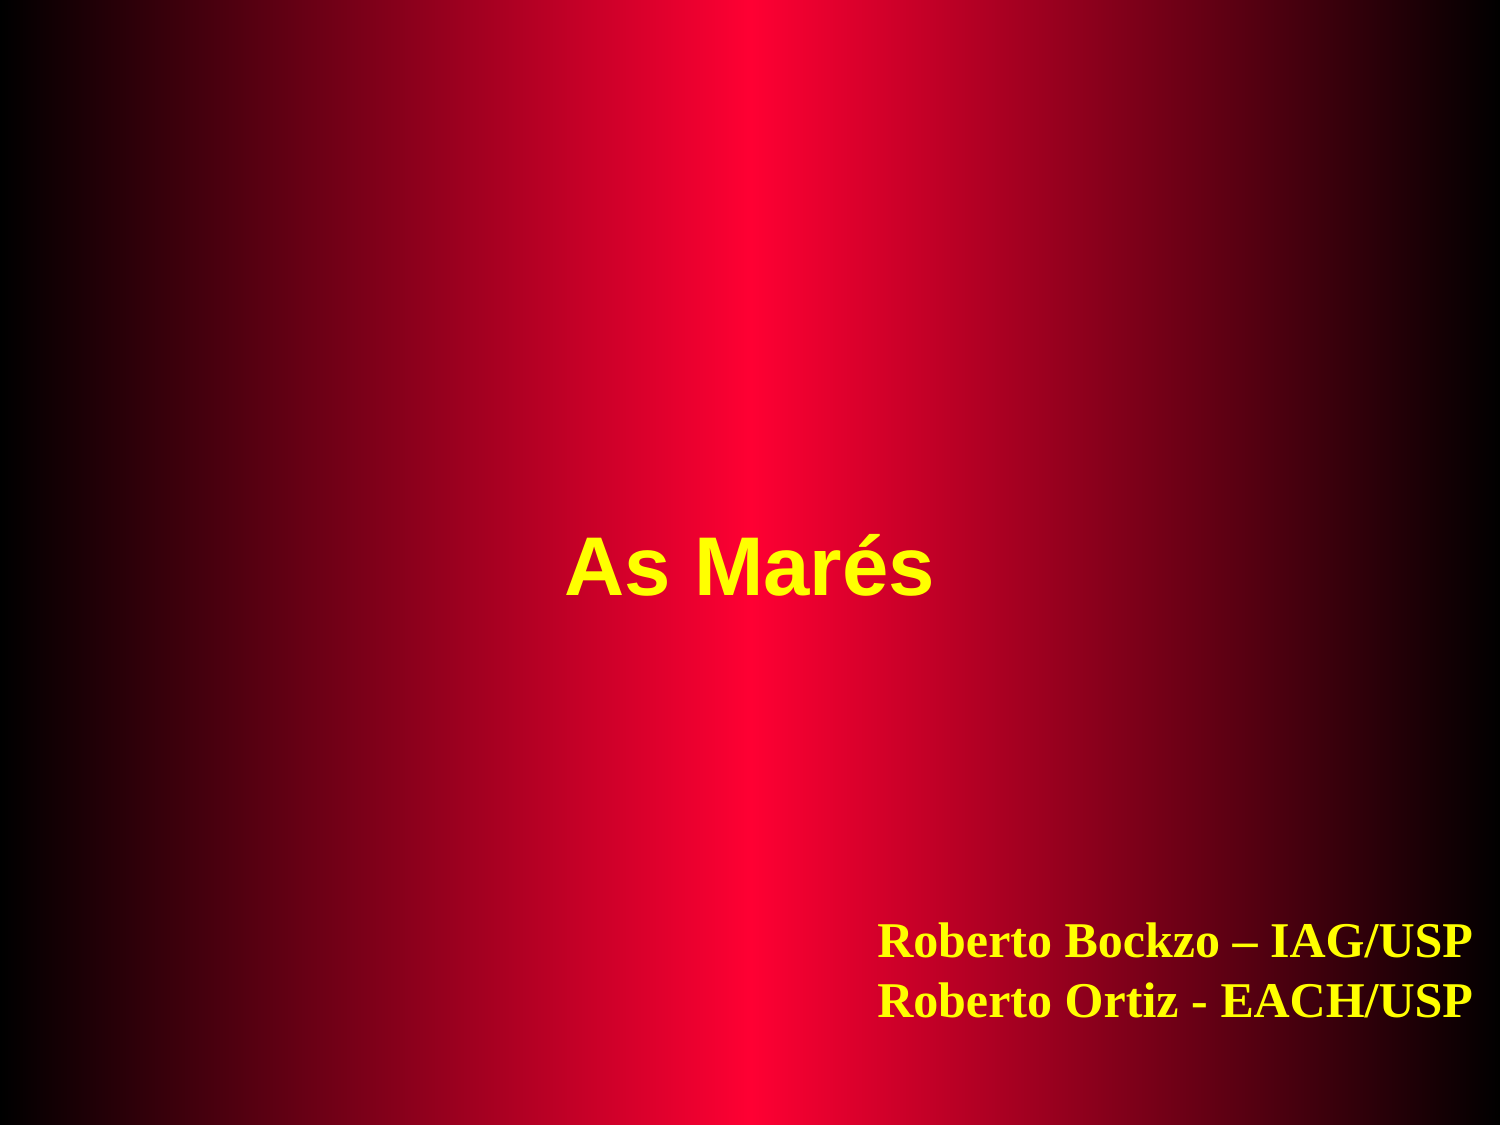

# As Marés
Roberto Bockzo – IAG/USP
Roberto Ortiz - EACH/USP